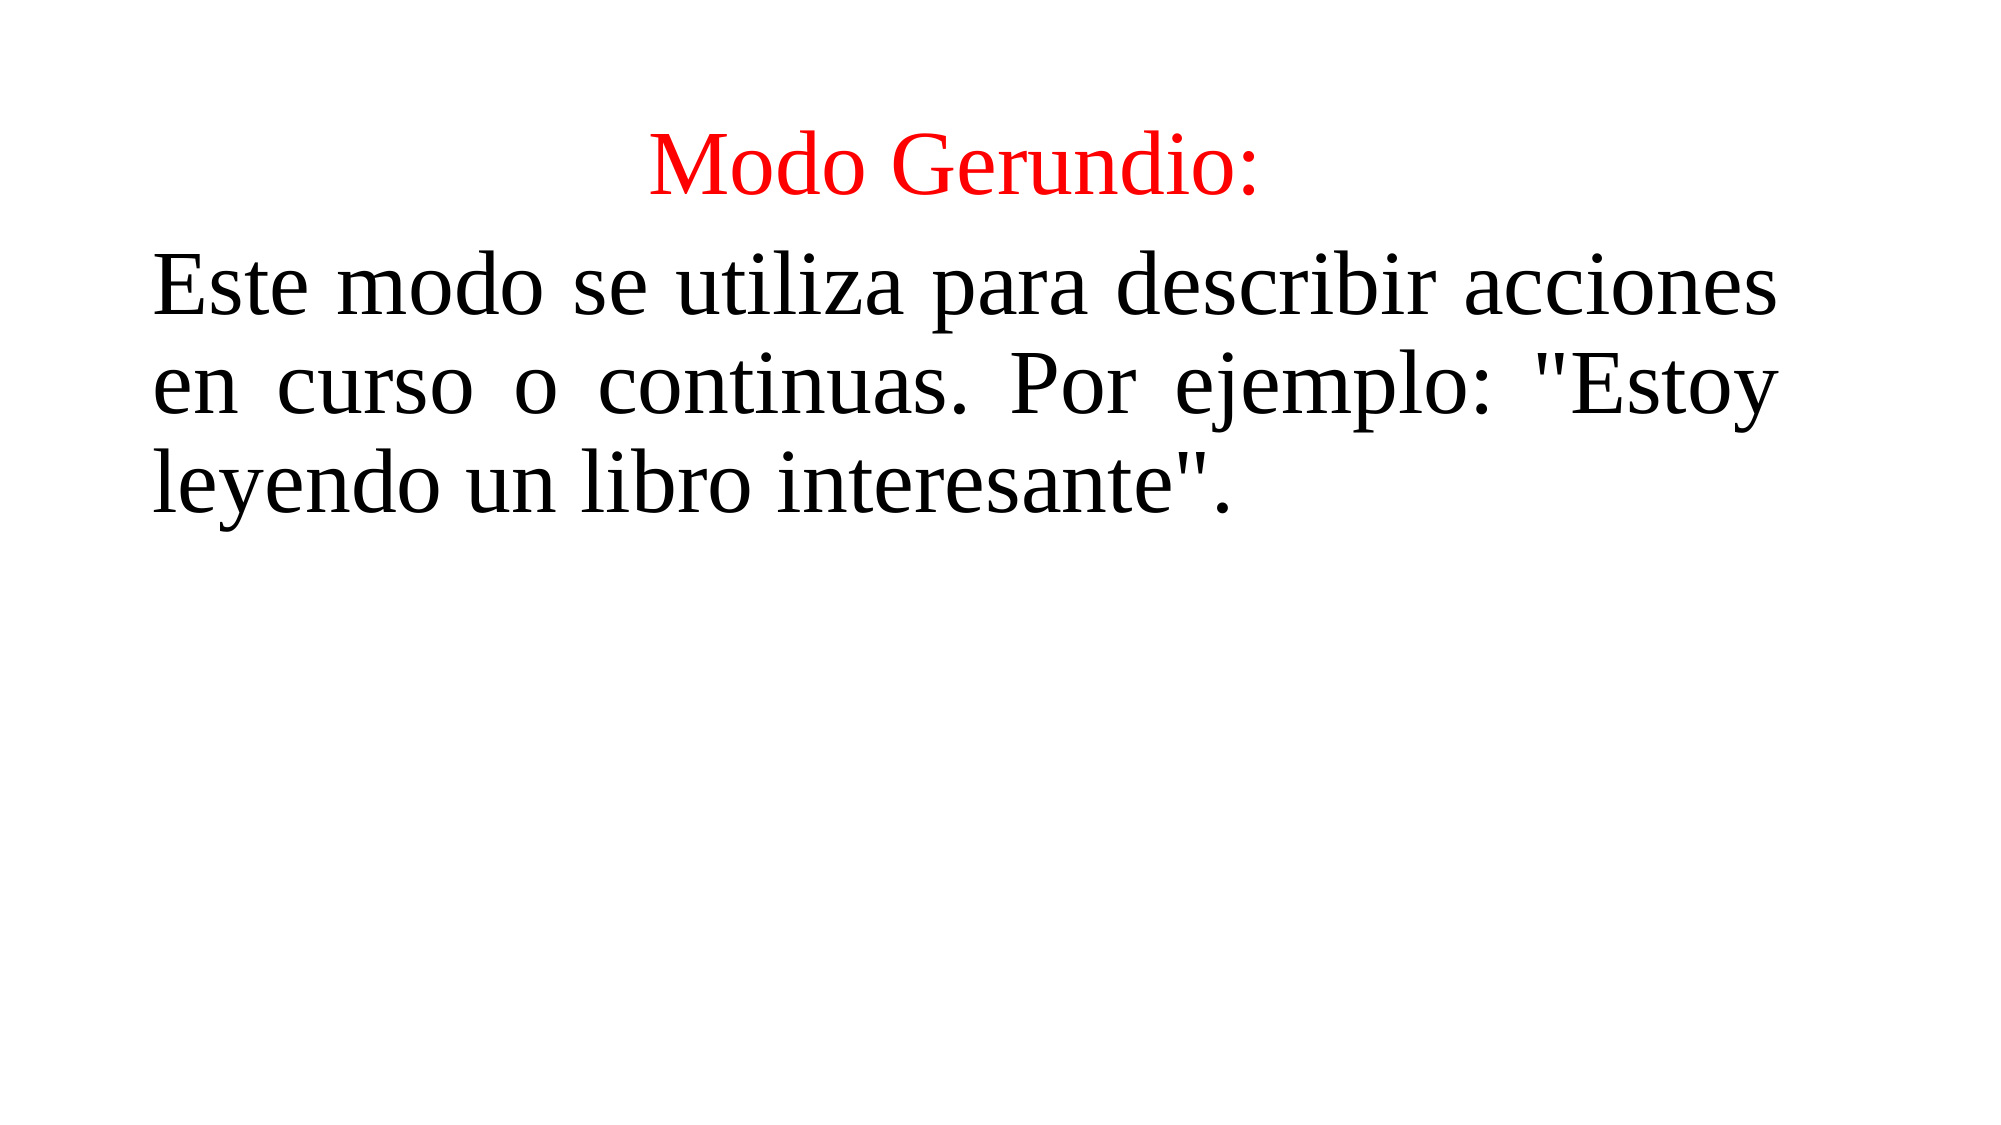

# Modo Gerundio:
Este modo se utiliza para describir acciones en curso o continuas. Por ejemplo: "Estoy leyendo un libro interesante".